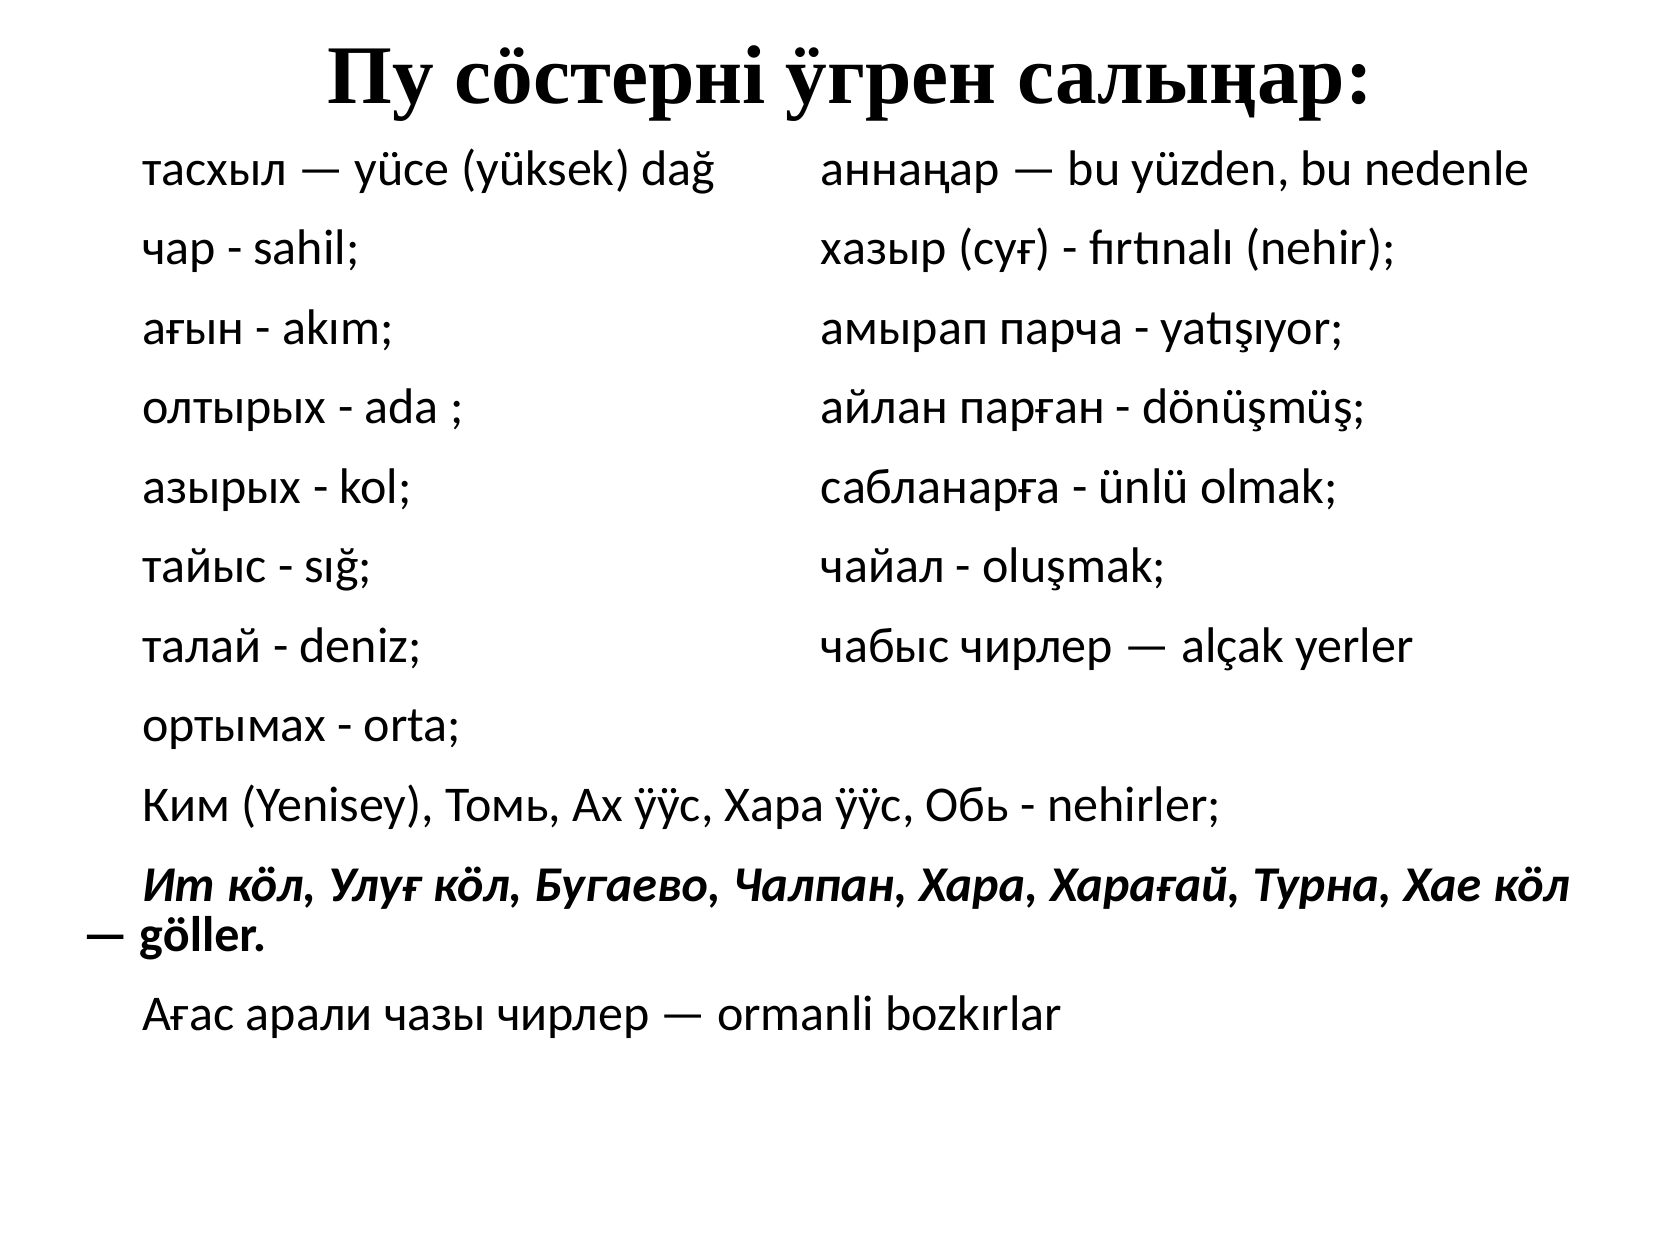

# Пу сӧстерні ӱгрен салыңар:
тасхыл — yüce (yüksek) dağ 		аннаңар — bu yüzden, bu nedenle
чар - sahil; 							хазыр (суғ) - fırtınalı (nehir);
ағын - akım; 						амырап парча - yatışıyor;
олтырых - ada ; 					айлан парған - dönüşmüş;
азырых - kol; 						сабланарға - ünlü olmak;
тайыс - sığ; 						чайал - oluşmak;
талай - deniz; 						чабыс чирлер — alçak yerler
ортымах - orta;
Ким (Yenisey), Томь, Ах ӱӱс, Хара ӱӱс, Обь - nehirler;
Ит кӧл, Улуғ кӧл, Бугаево, Чалпан, Хара, Харағай, Турна, Хае кӧл — gӧller.
Ағас арали чазы чирлер — ormanli bozkırlar